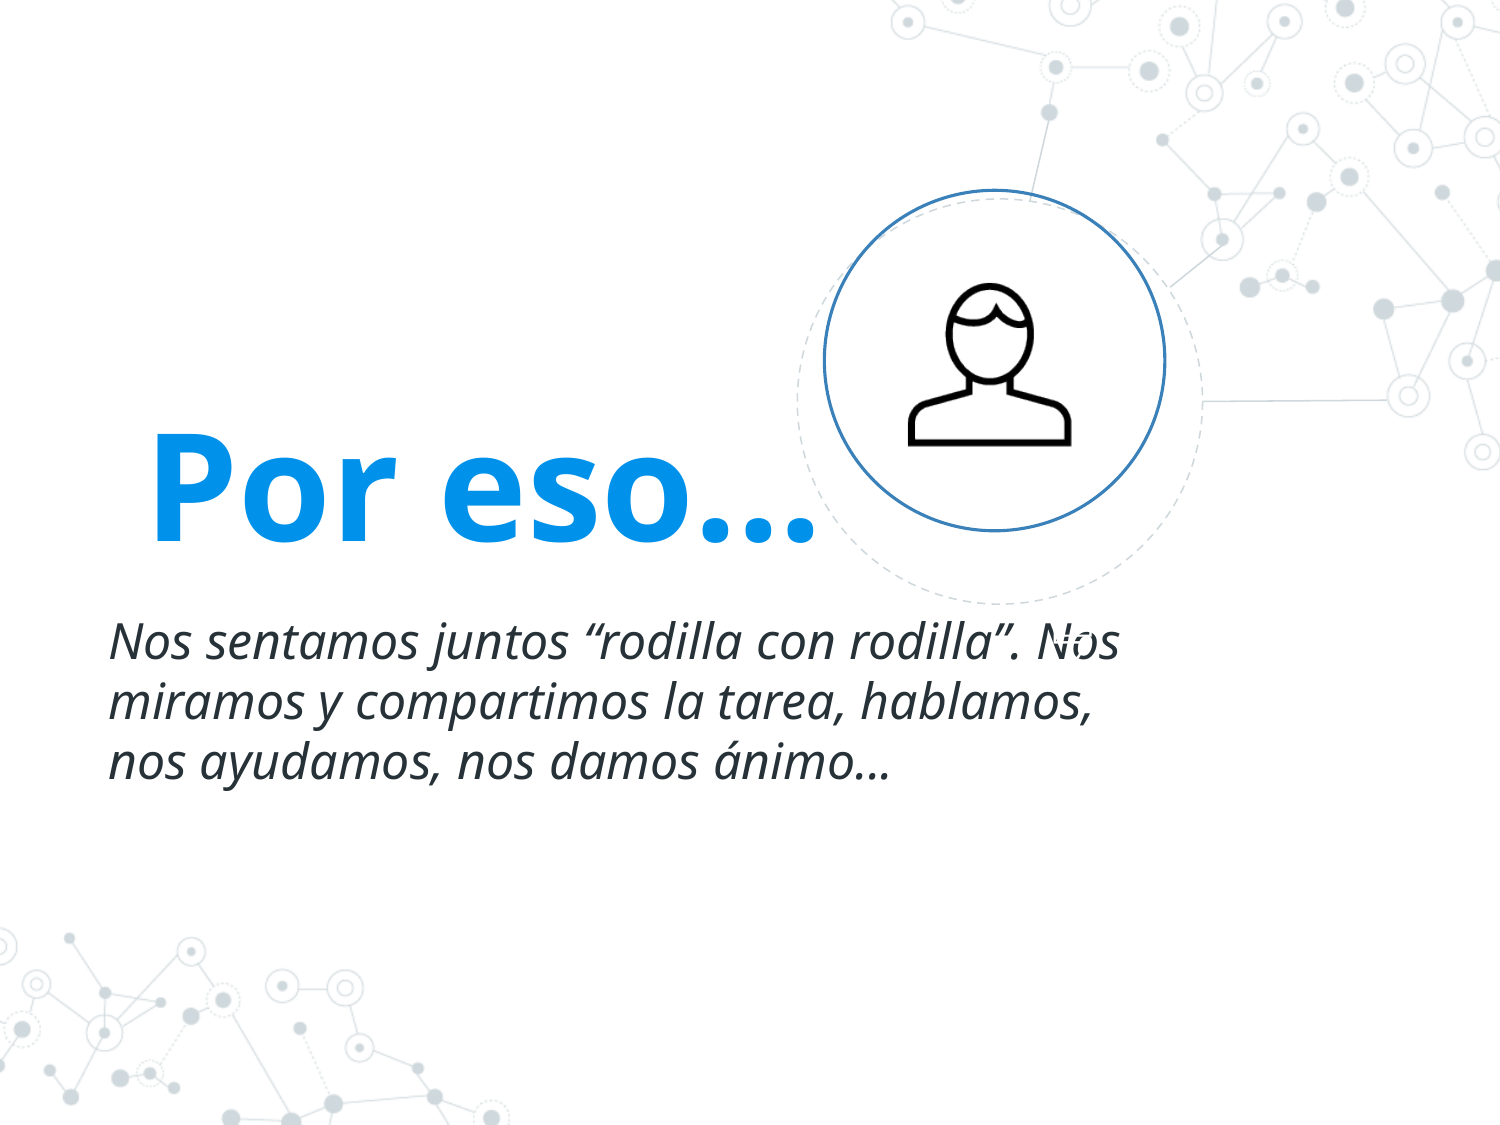

# Por eso...
Nos sentamos juntos “rodilla con rodilla”. Nos miramos y compartimos la tarea, hablamos, nos ayudamos, nos damos ánimo...